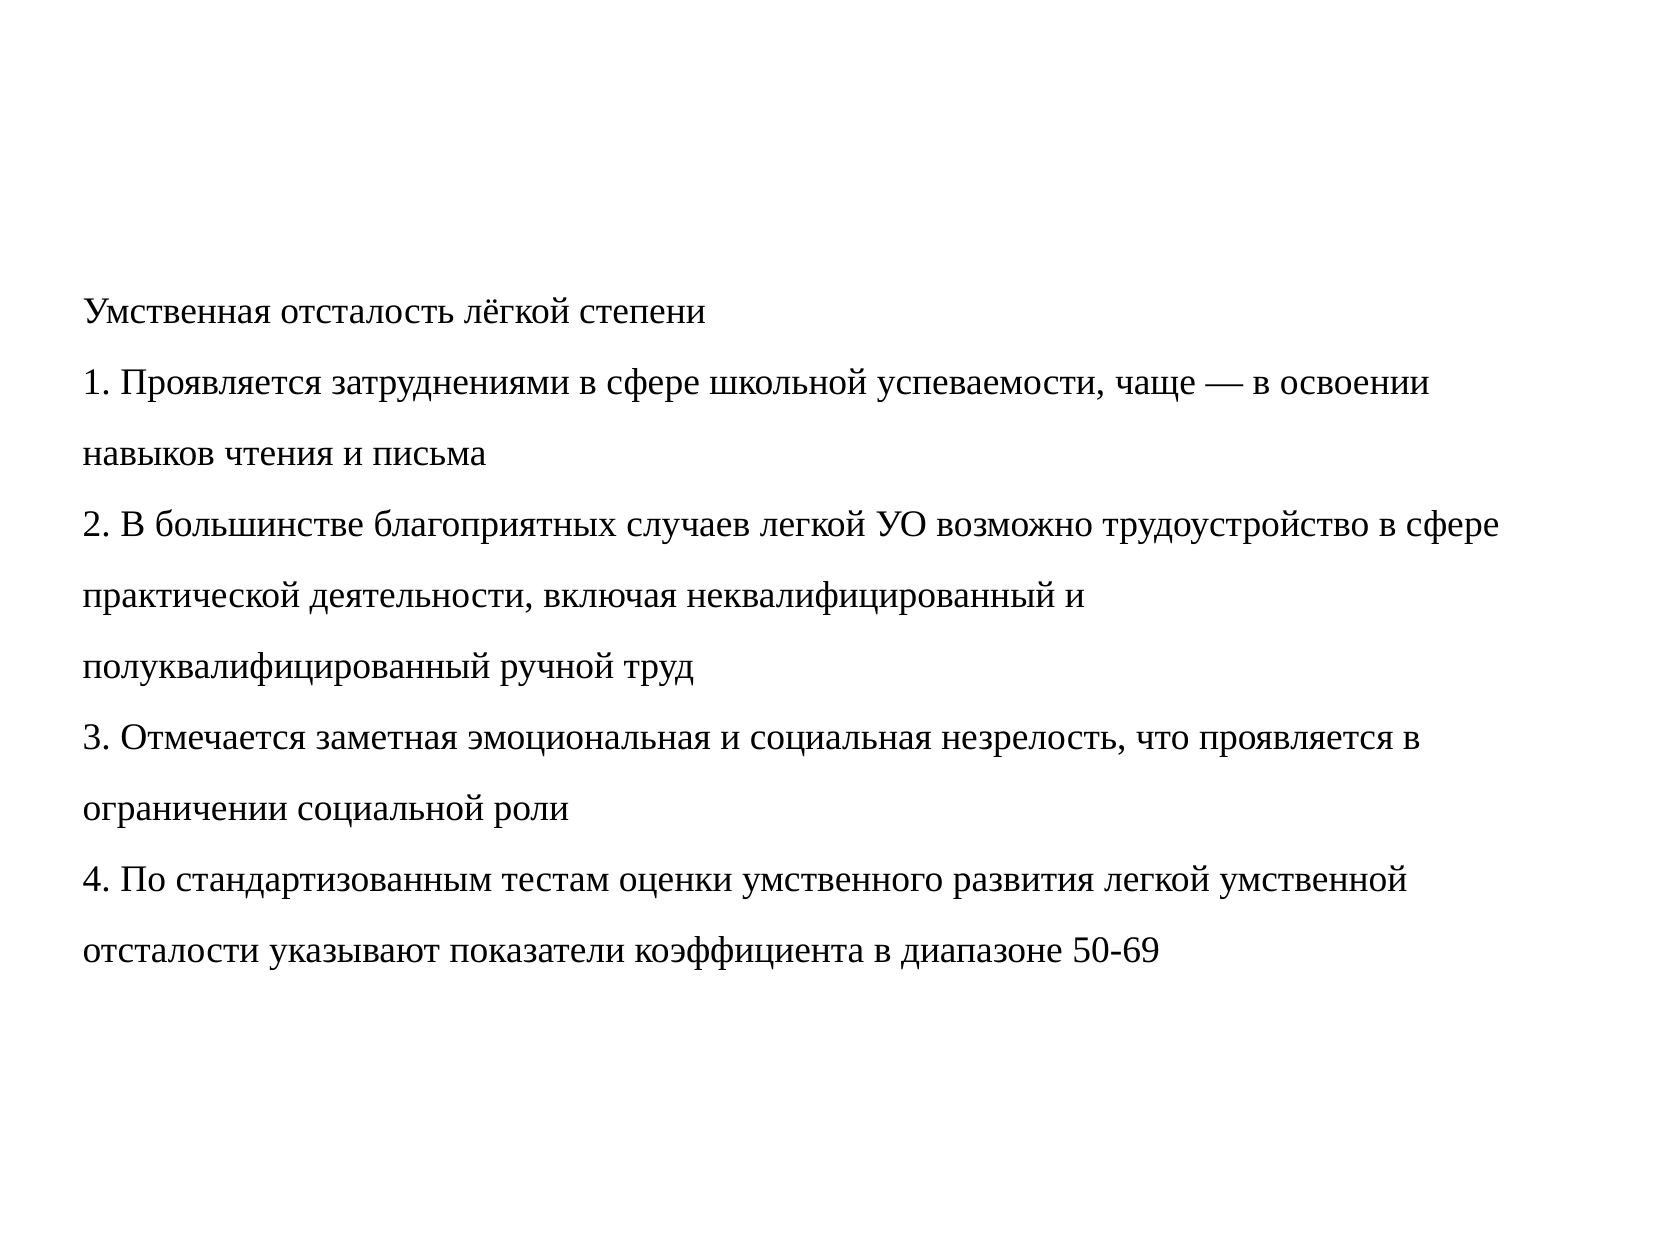

#
Умственная отсталость лёгкой степени
1. Проявляется затруднениями в сфере школьной успеваемости, чаще — в освоении
навыков чтения и письма
2. В большинстве благоприятных случаев легкой УО возможно трудоустройство в сфере
практической деятельности, включая неквалифицированный и
полуквалифицированный ручной труд
3. Отмечается заметная эмоциональная и социальная незрелость, что проявляется в
ограничении социальной роли
4. По стандартизованным тестам оценки умственного развития легкой умственной
отсталости указывают показатели коэффициента в диапазоне 50-69